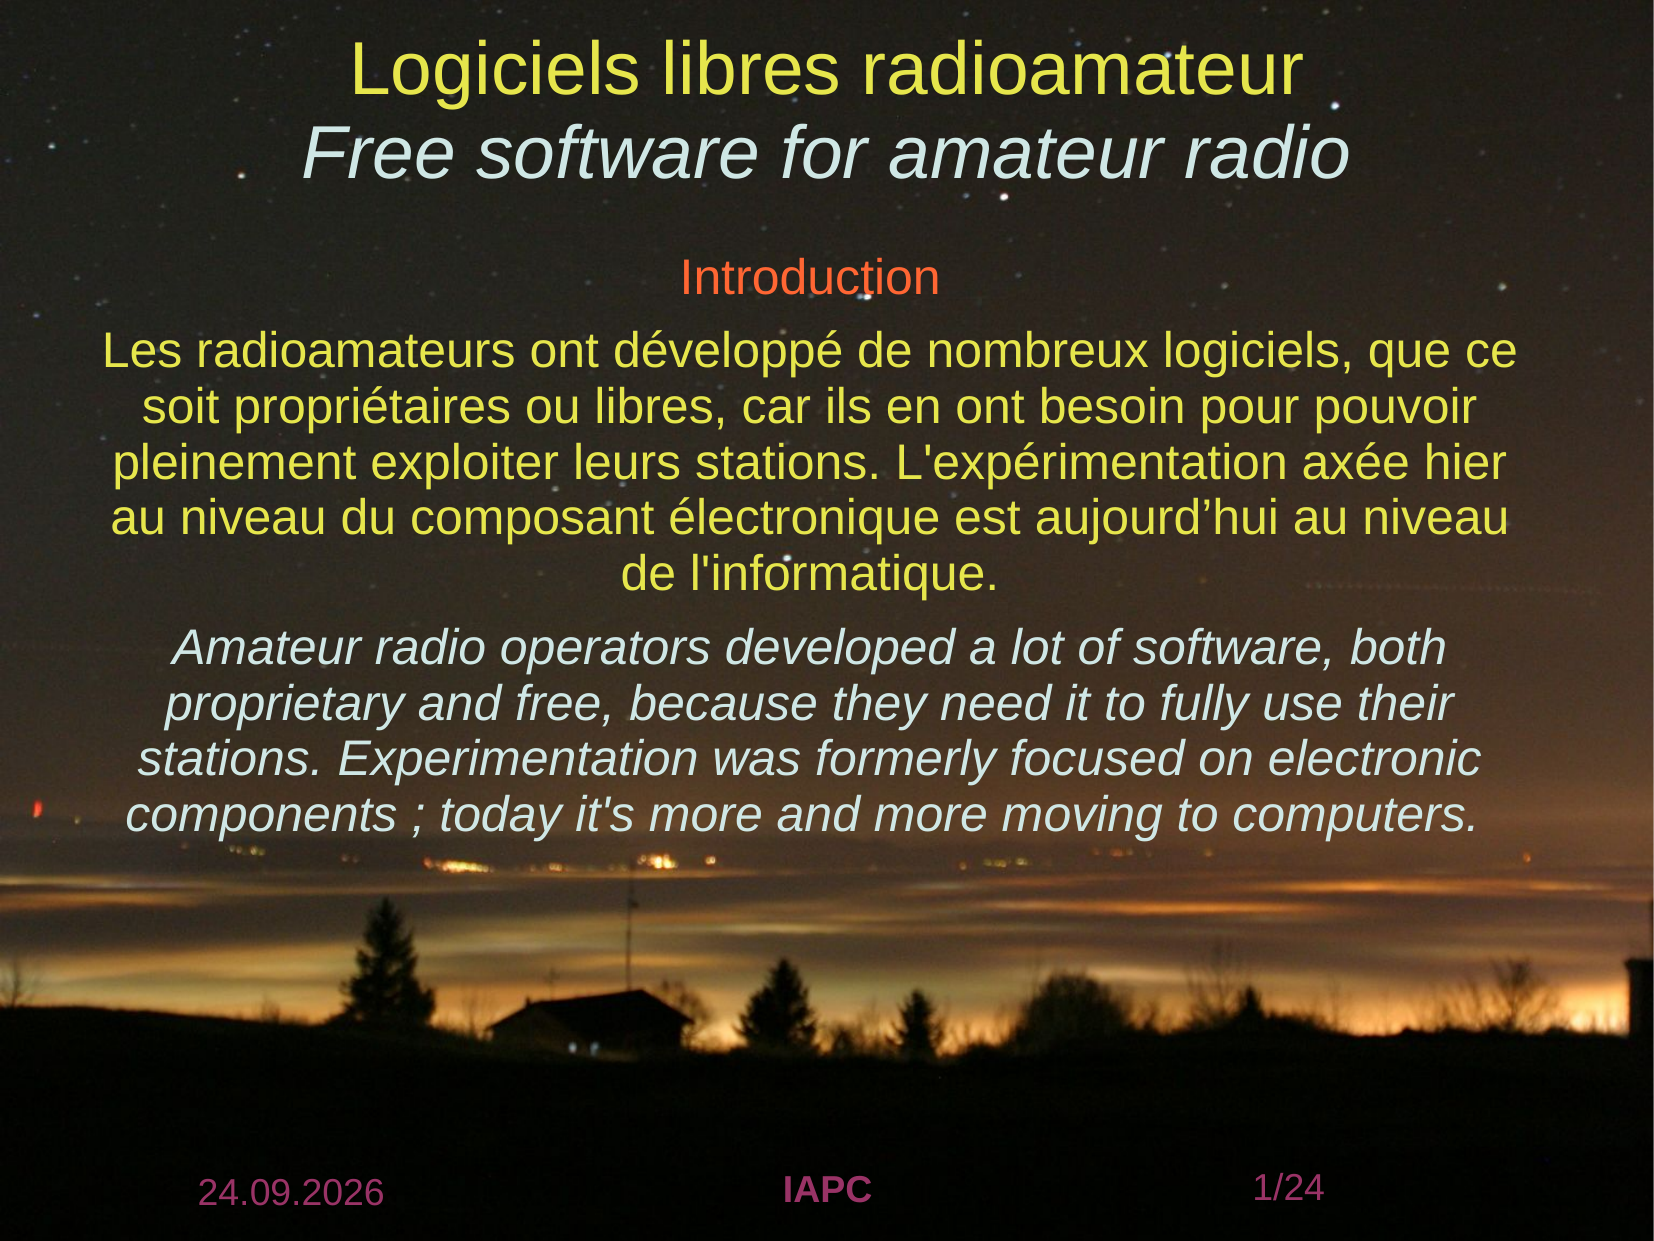

# Logiciels libres radioamateur Free software for amateur radio
Introduction
Les radioamateurs ont développé de nombreux logiciels, que ce soit propriétaires ou libres, car ils en ont besoin pour pouvoir pleinement exploiter leurs stations. L'expérimentation axée hier au niveau du composant électronique est aujourd’hui au niveau de l'informatique.
Amateur radio operators developed a lot of software, both proprietary and free, because they need it to fully use their stations. Experimentation was formerly focused on electronic components ; today it's more and more moving to computers.